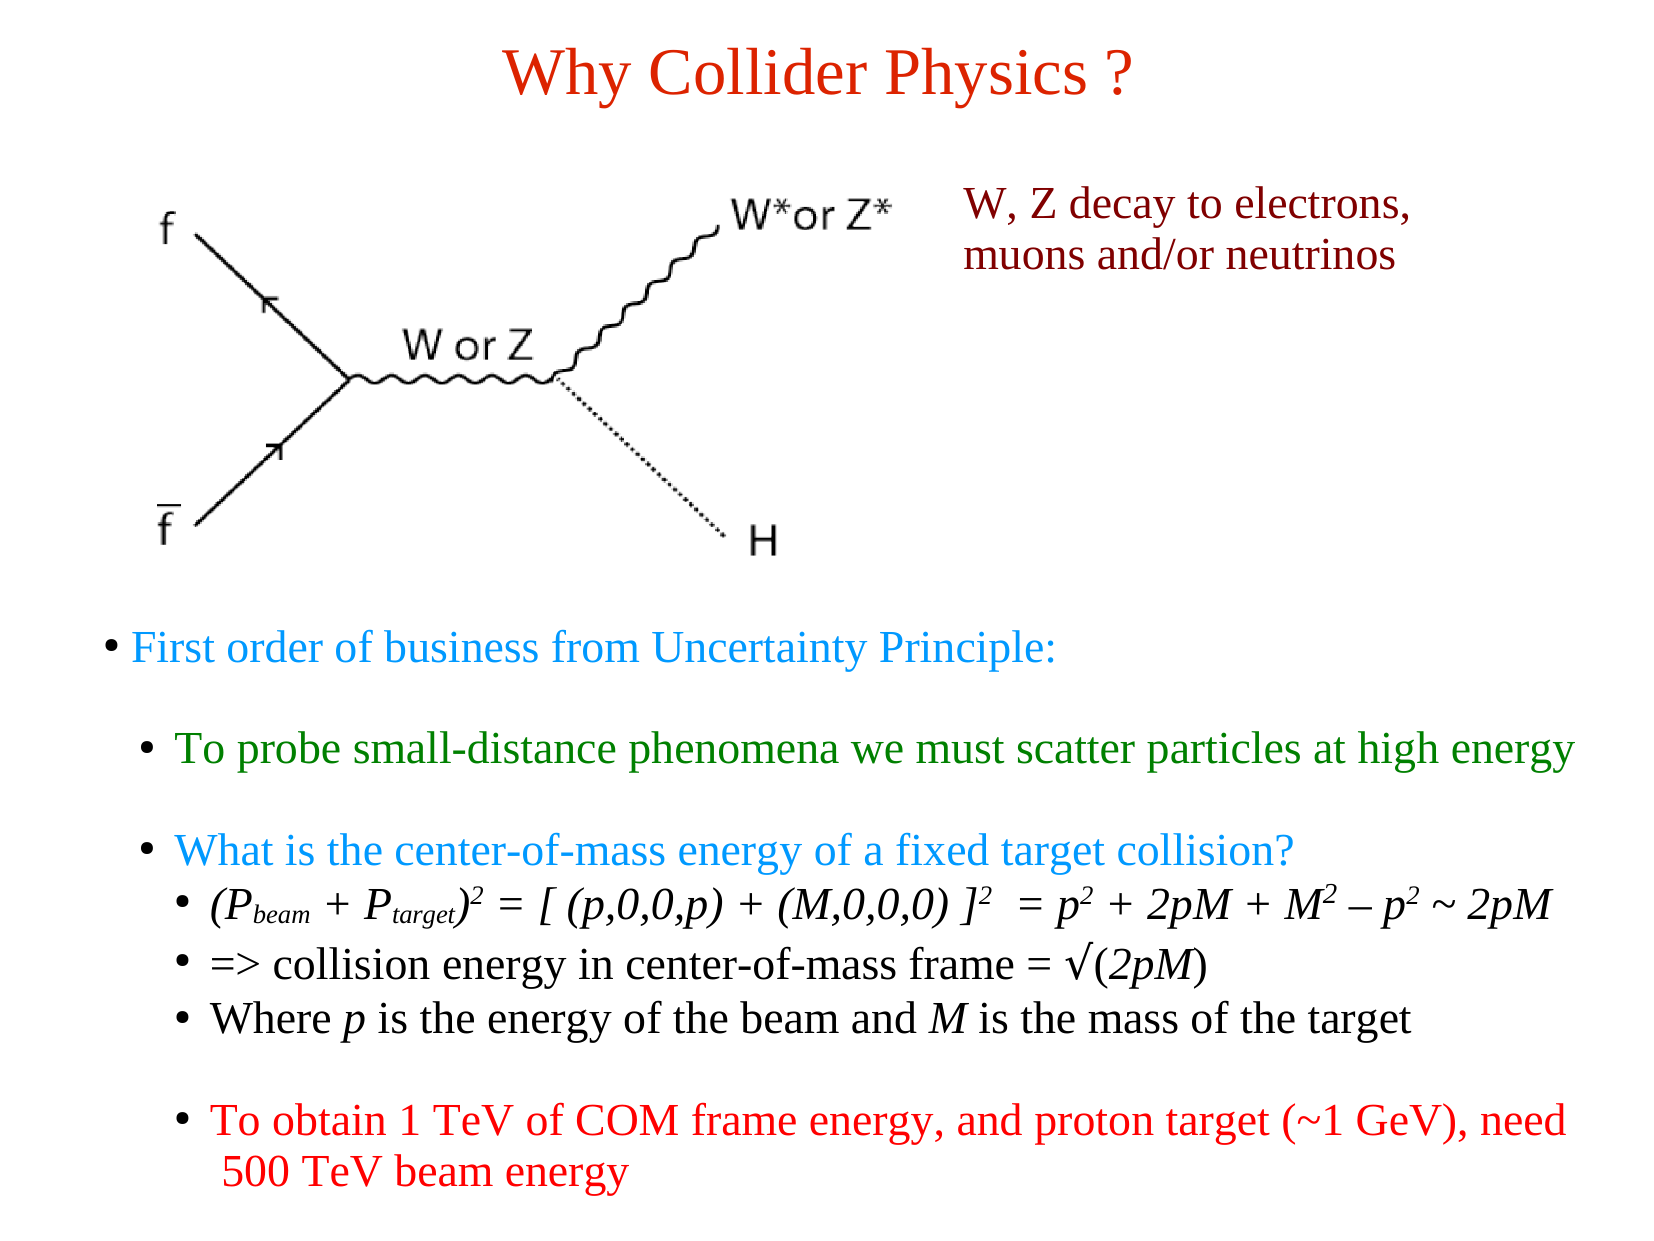

# Why Collider Physics ?
W, Z decay to electrons,
muons and/or neutrinos
 First order of business from Uncertainty Principle:
To probe small-distance phenomena we must scatter particles at high energy
What is the center-of-mass energy of a fixed target collision?
(Pbeam + Ptarget)2 = [ (p,0,0,p) + (M,0,0,0) ]2 = p2 + 2pM + M2 – p2 ~ 2pM
=> collision energy in center-of-mass frame = √(2pM)
Where p is the energy of the beam and M is the mass of the target
To obtain 1 TeV of COM frame energy, and proton target (~1 GeV), need
 500 TeV beam energy